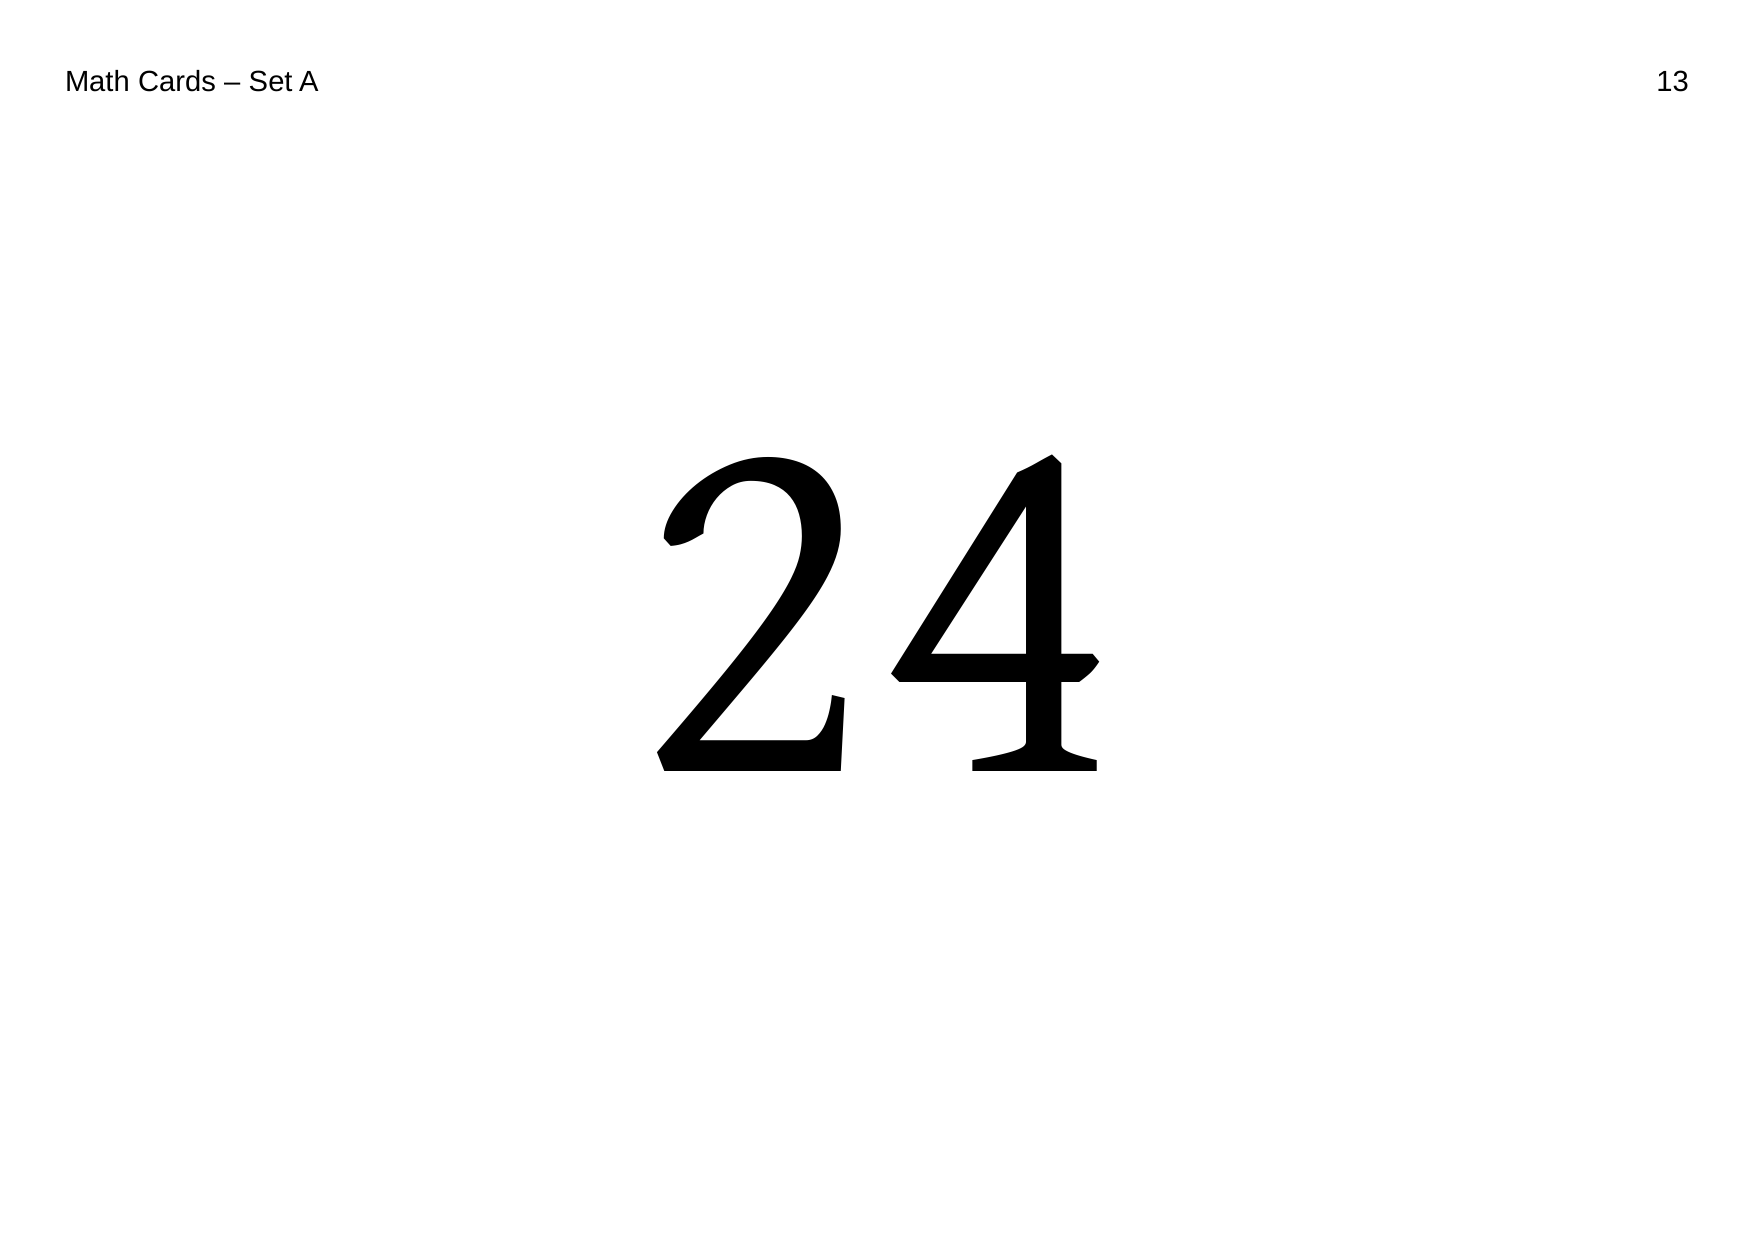

Math Cards – Set A
13
24